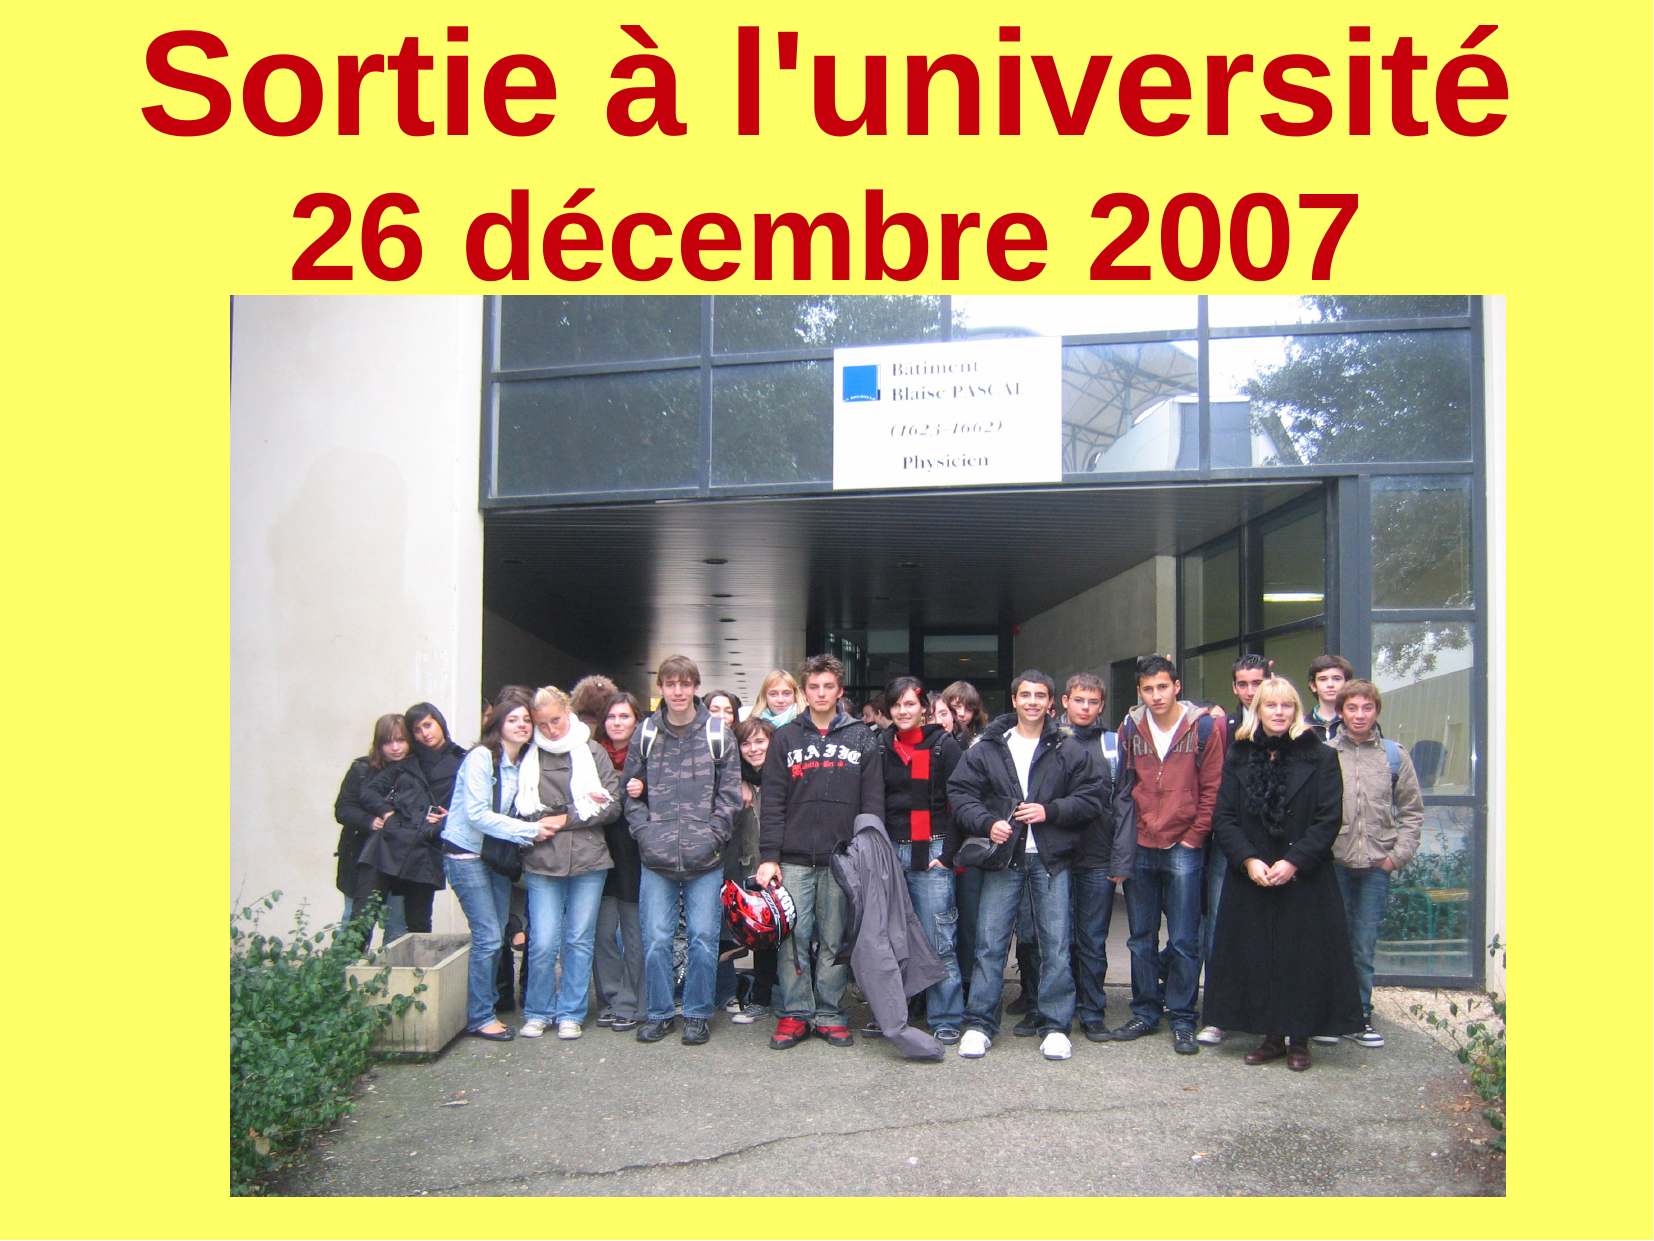

# Sortie à l'université 26 décembre 2007